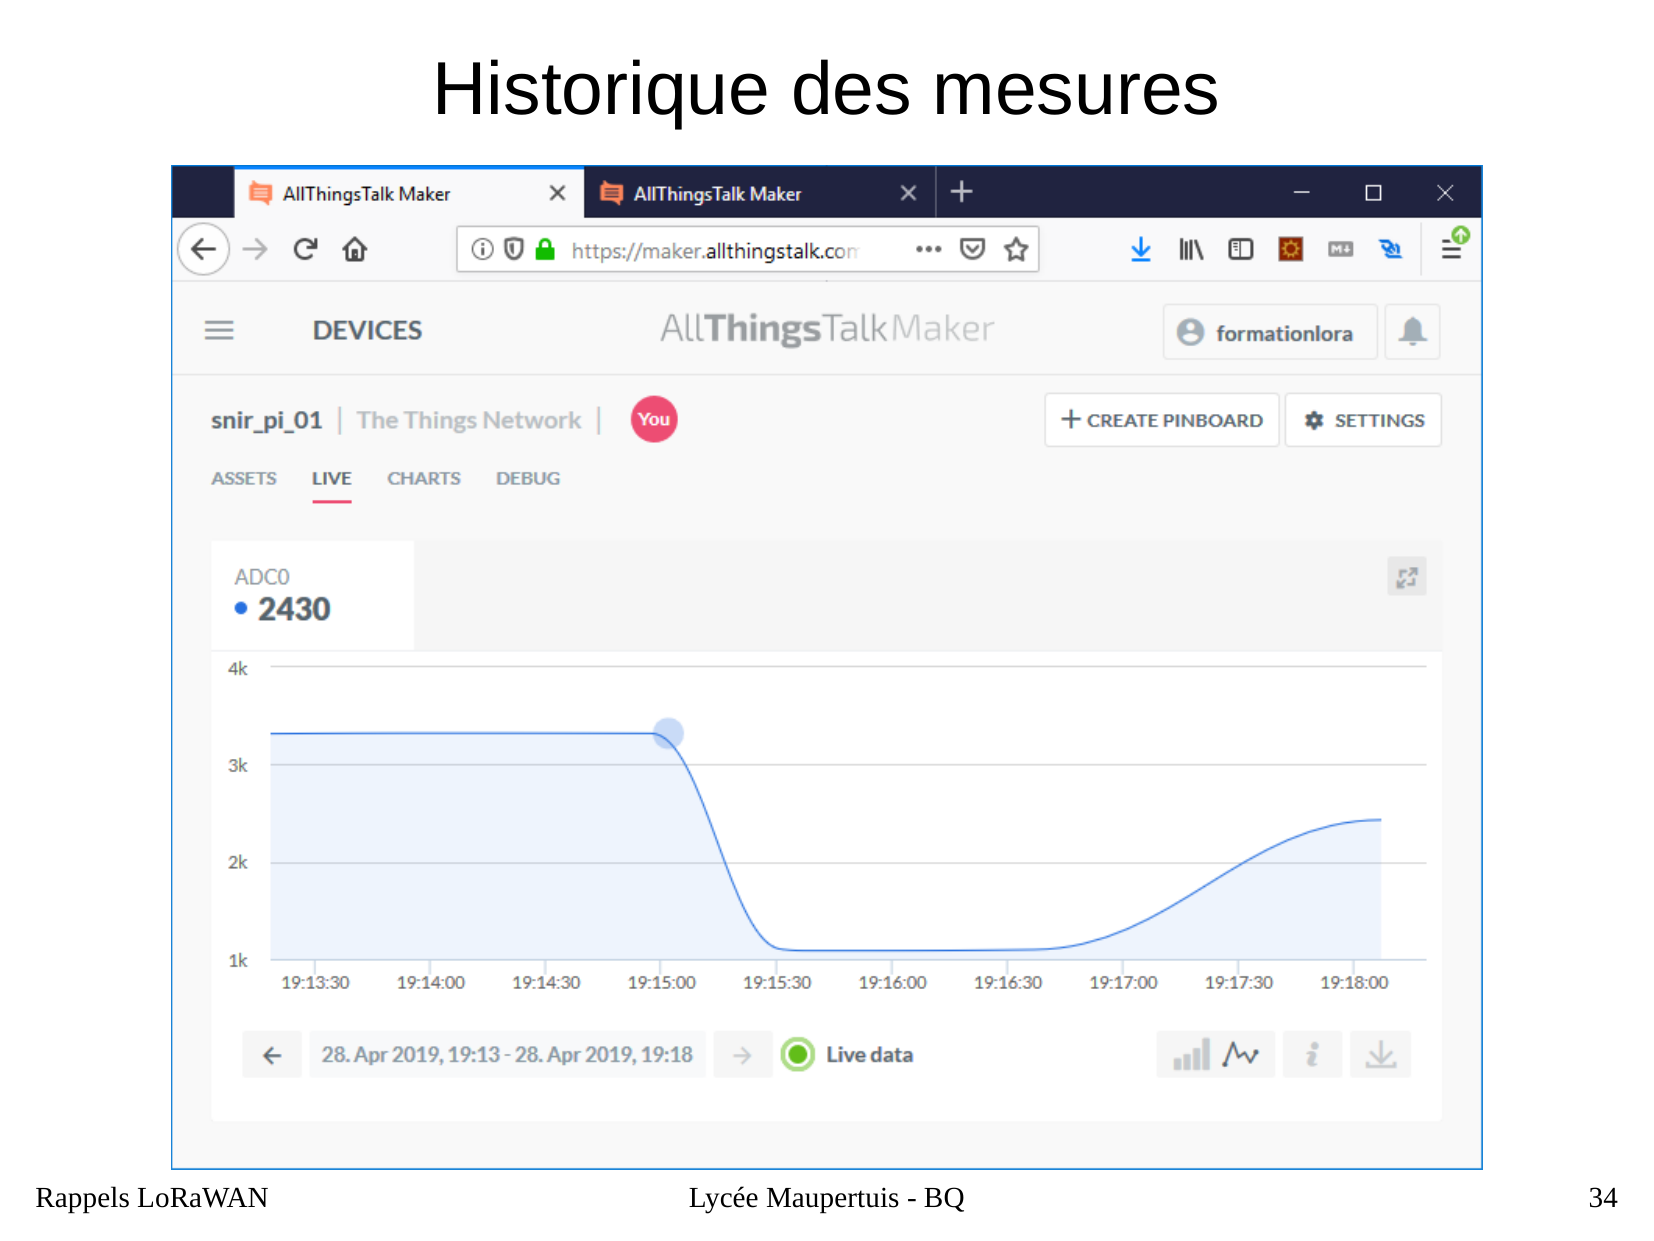

# Historique des mesures
Rappels LoRaWAN
Lycée Maupertuis - BQ
34